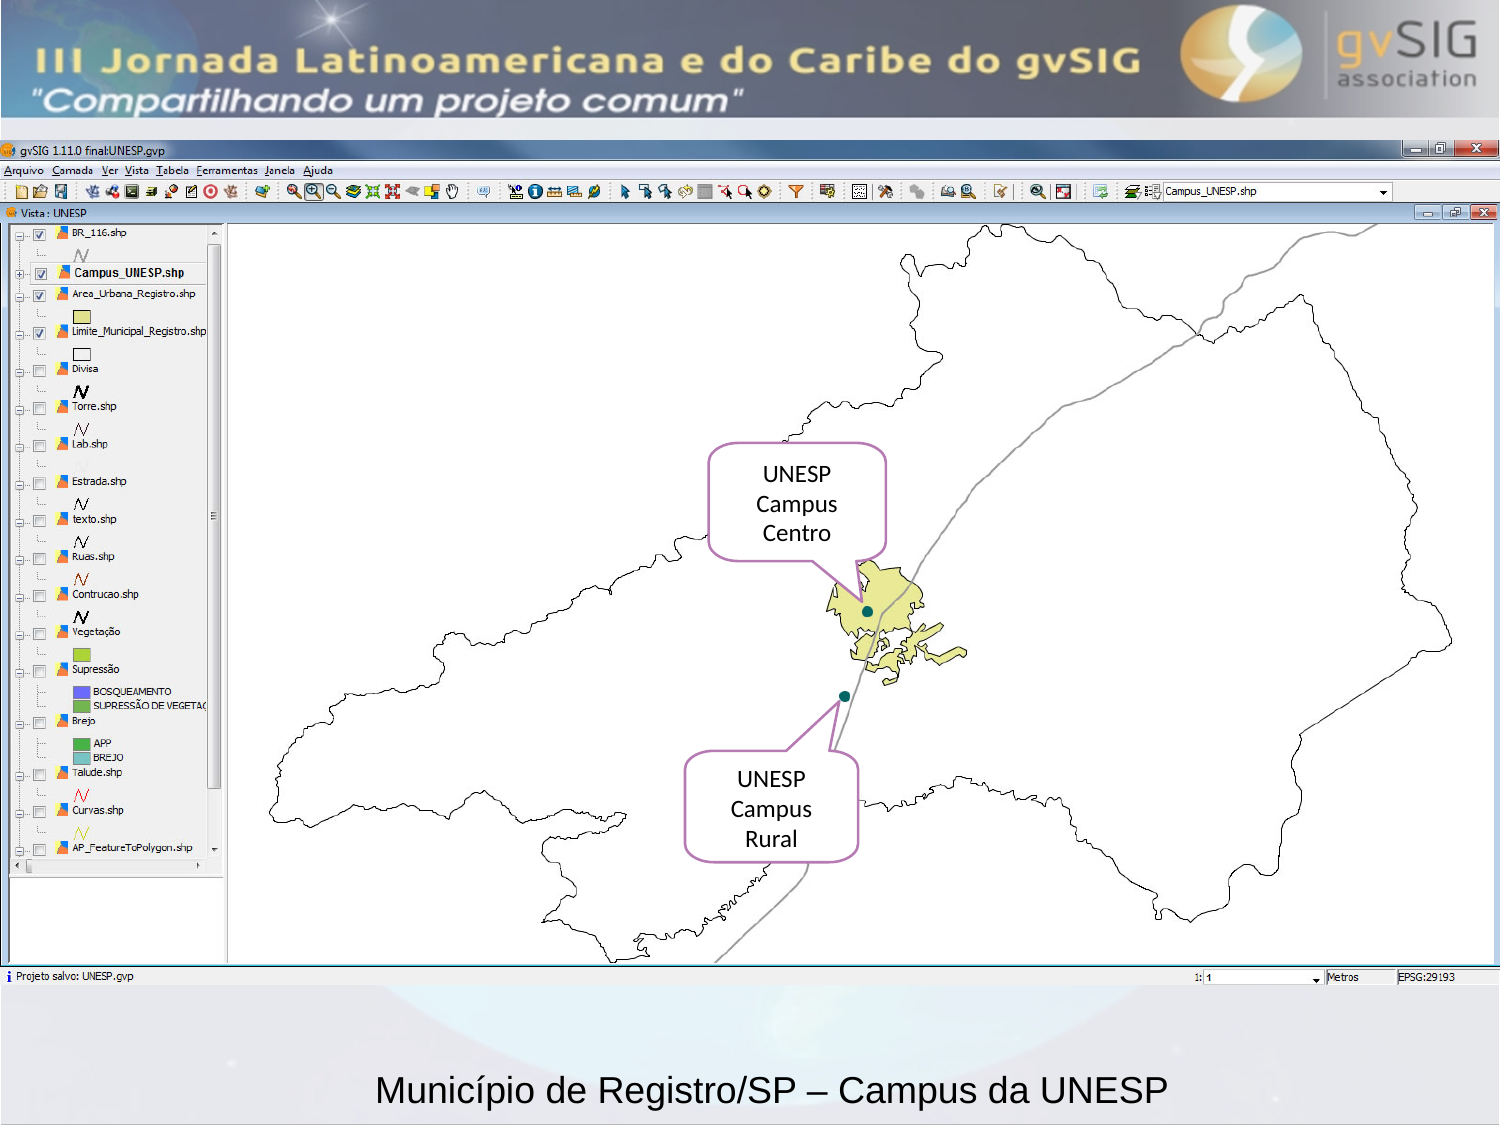

UNESP Campus Centro
UNESP Campus Rural
Município de Registro/SP – Campus da UNESP